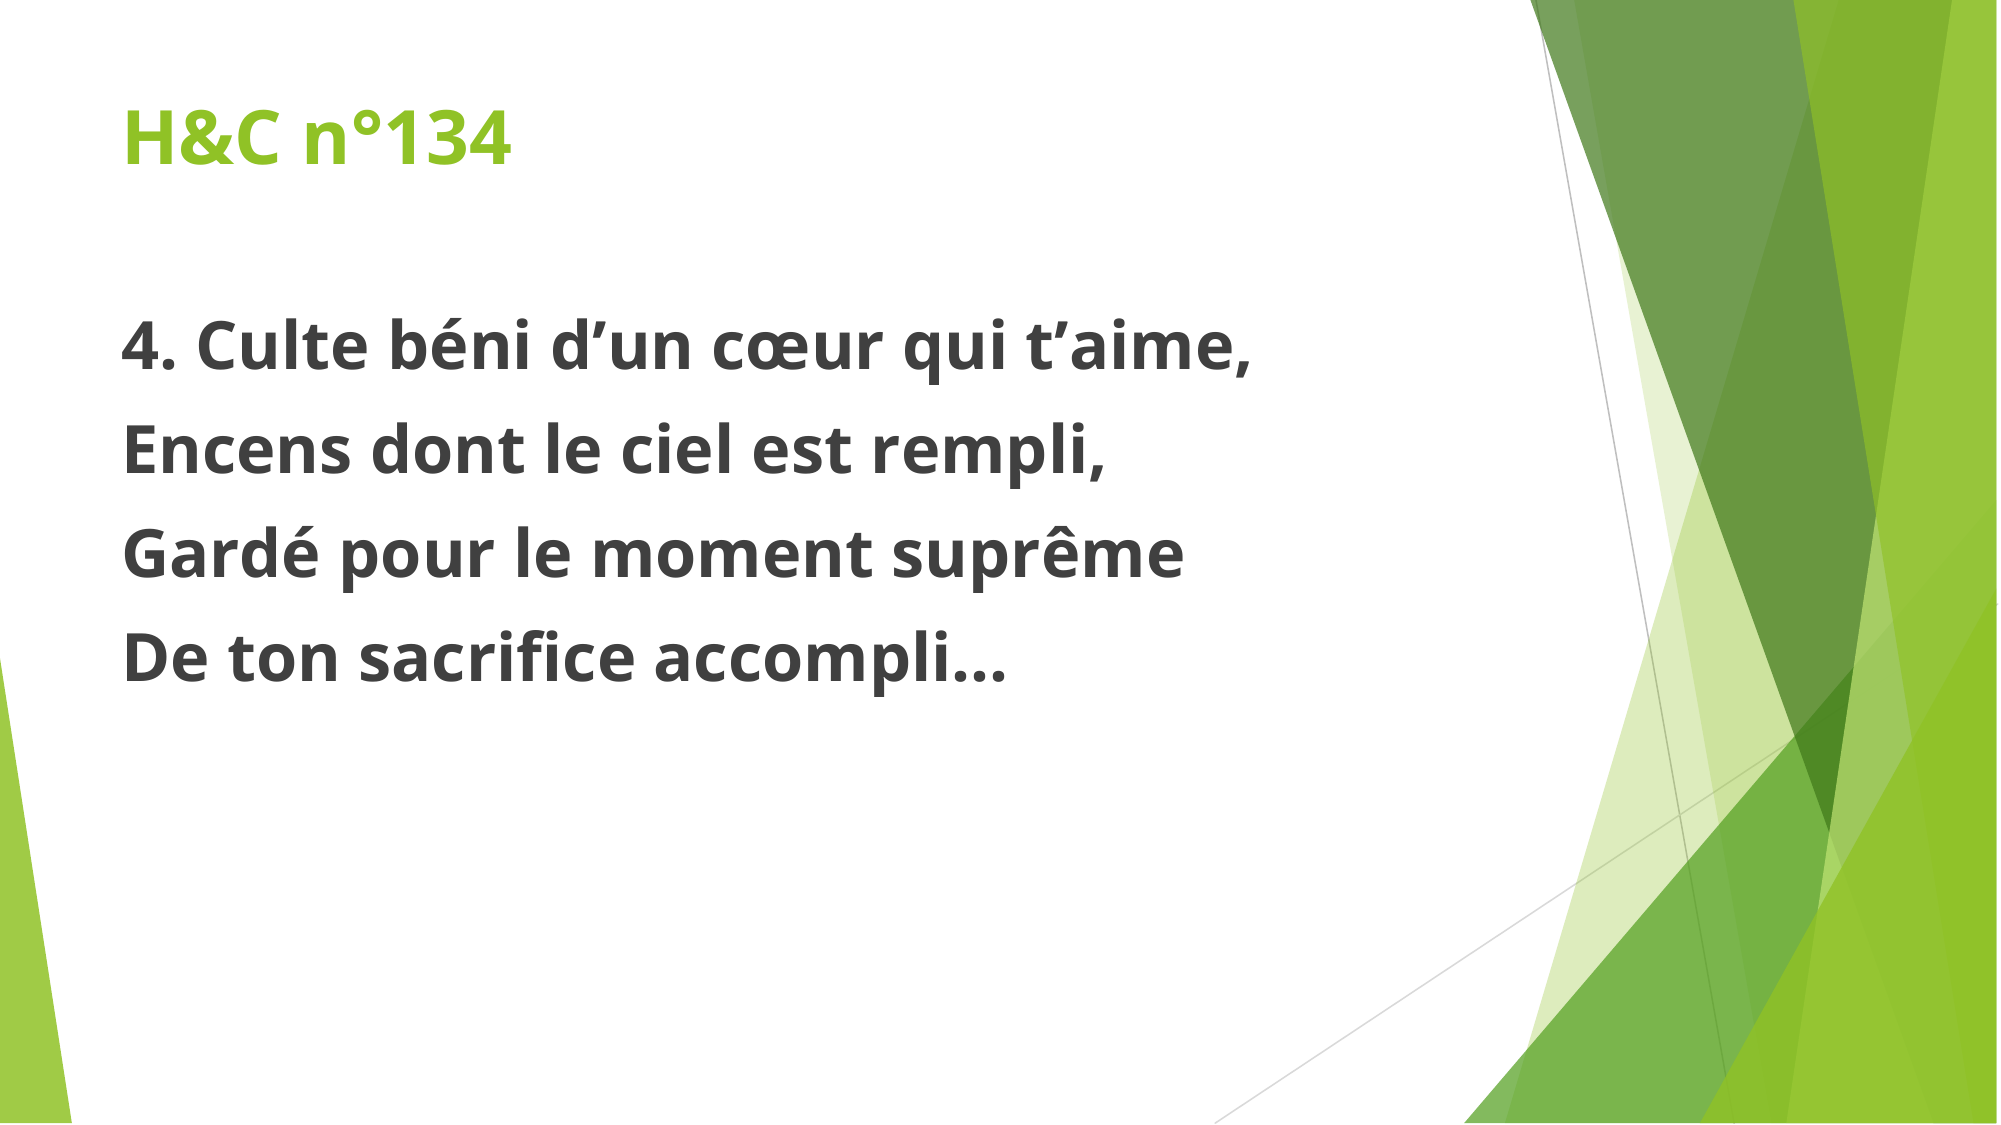

H&C n°134
4. Culte béni d’un cœur qui t’aime,
Encens dont le ciel est rempli,
Gardé pour le moment suprême
De ton sacrifice accompli...